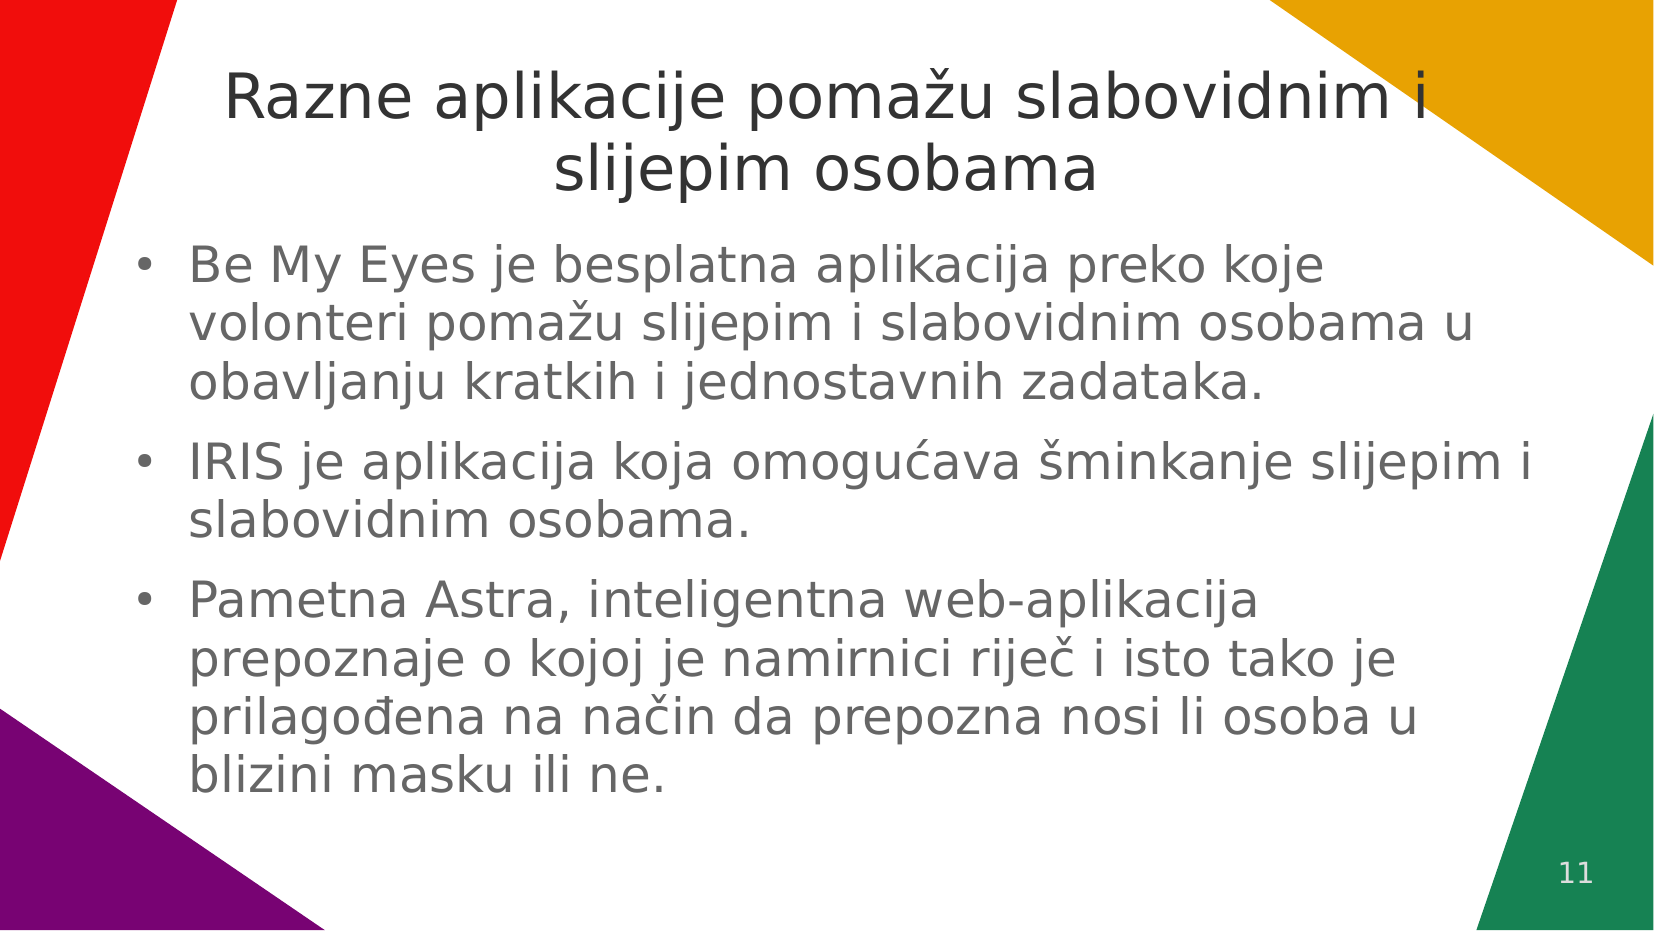

# Razne aplikacije pomažu slabovidnim i slijepim osobama
Be My Eyes je besplatna aplikacija preko koje volonteri pomažu slijepim i slabovidnim osobama u obavljanju kratkih i jednostavnih zadataka.
IRIS je aplikacija koja omogućava šminkanje slijepim i slabovidnim osobama.
Pametna Astra, inteligentna web-aplikacija prepoznaje o kojoj je namirnici riječ i isto tako je prilagođena na način da prepozna nosi li osoba u blizini masku ili ne.
11